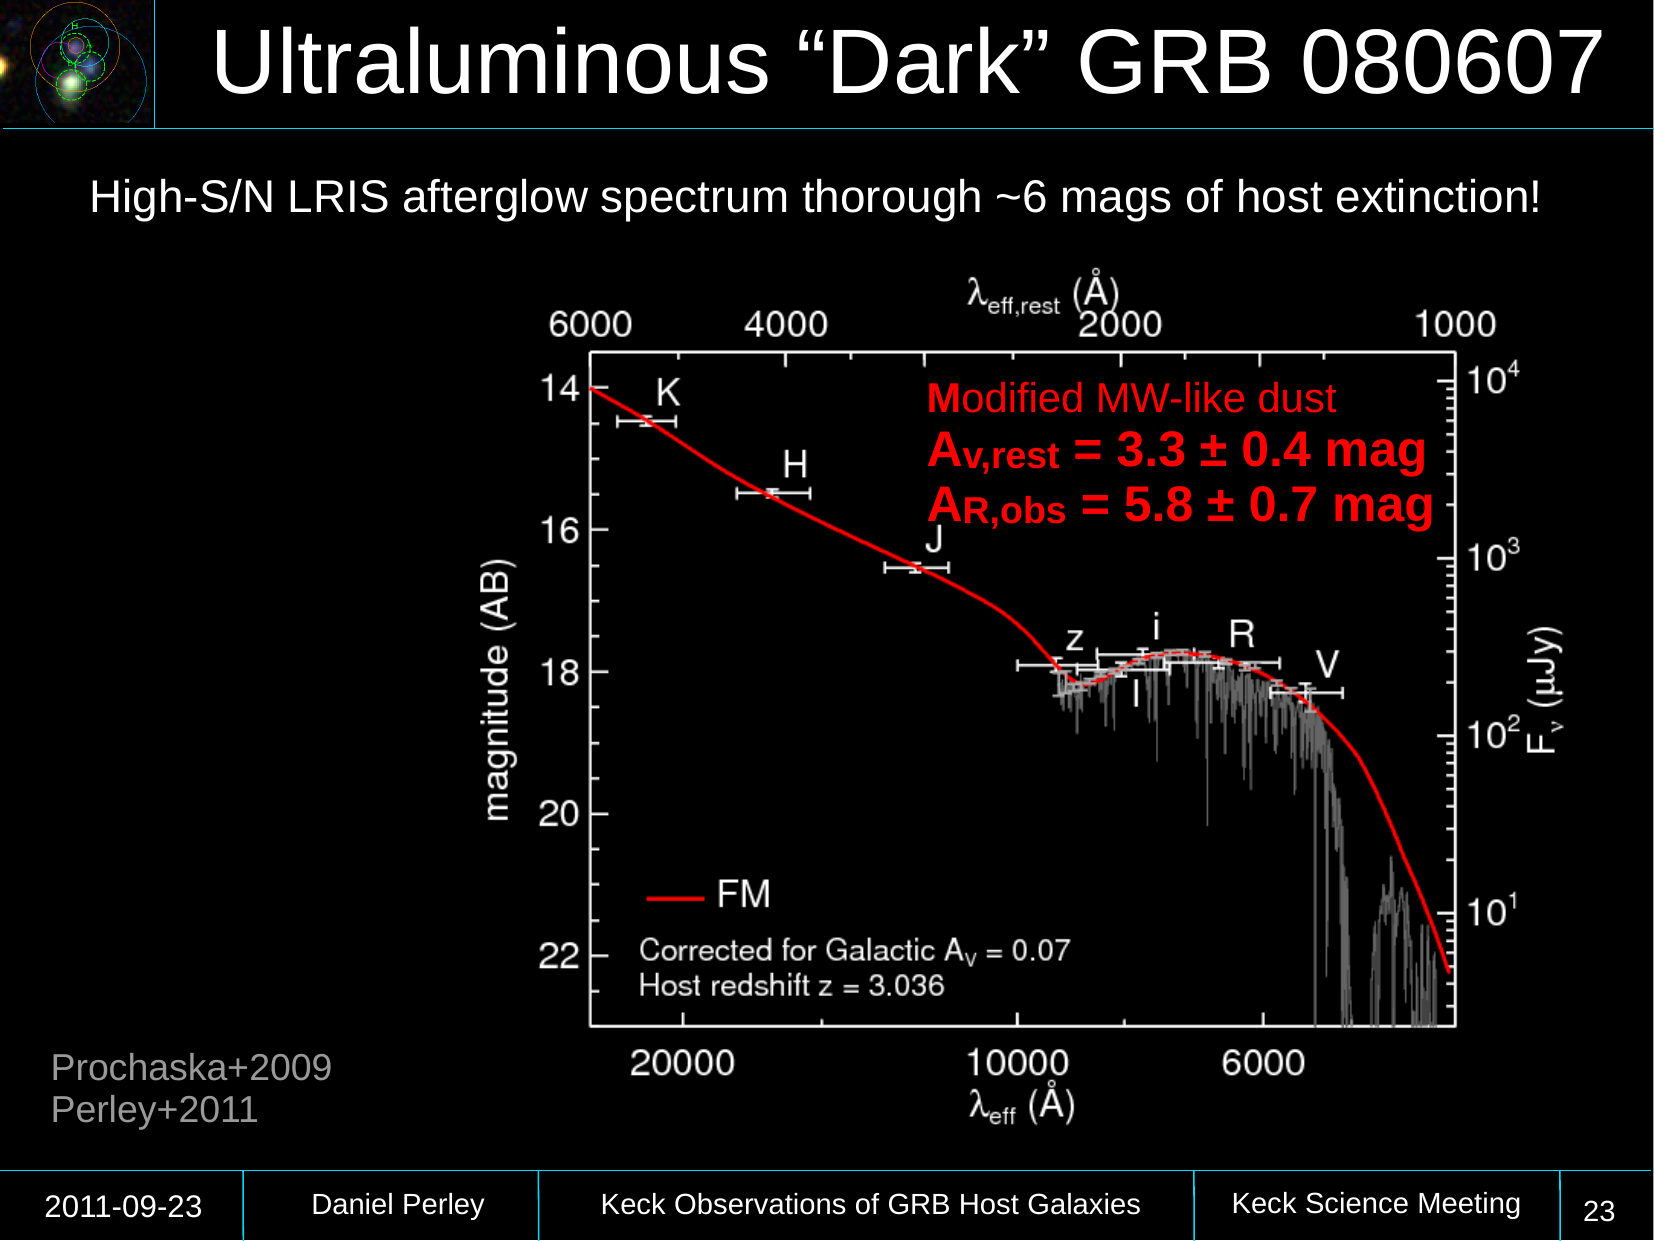

# Ultraluminous “Dark” GRB 080607
High-S/N LRIS afterglow spectrum thorough ~6 mags of host extinction!
Modified MW-like dust
Av,rest = 3.3 ± 0.4 mag
AR,obs = 5.8 ± 0.7 mag
Prochaska+2009
Perley+2011
23